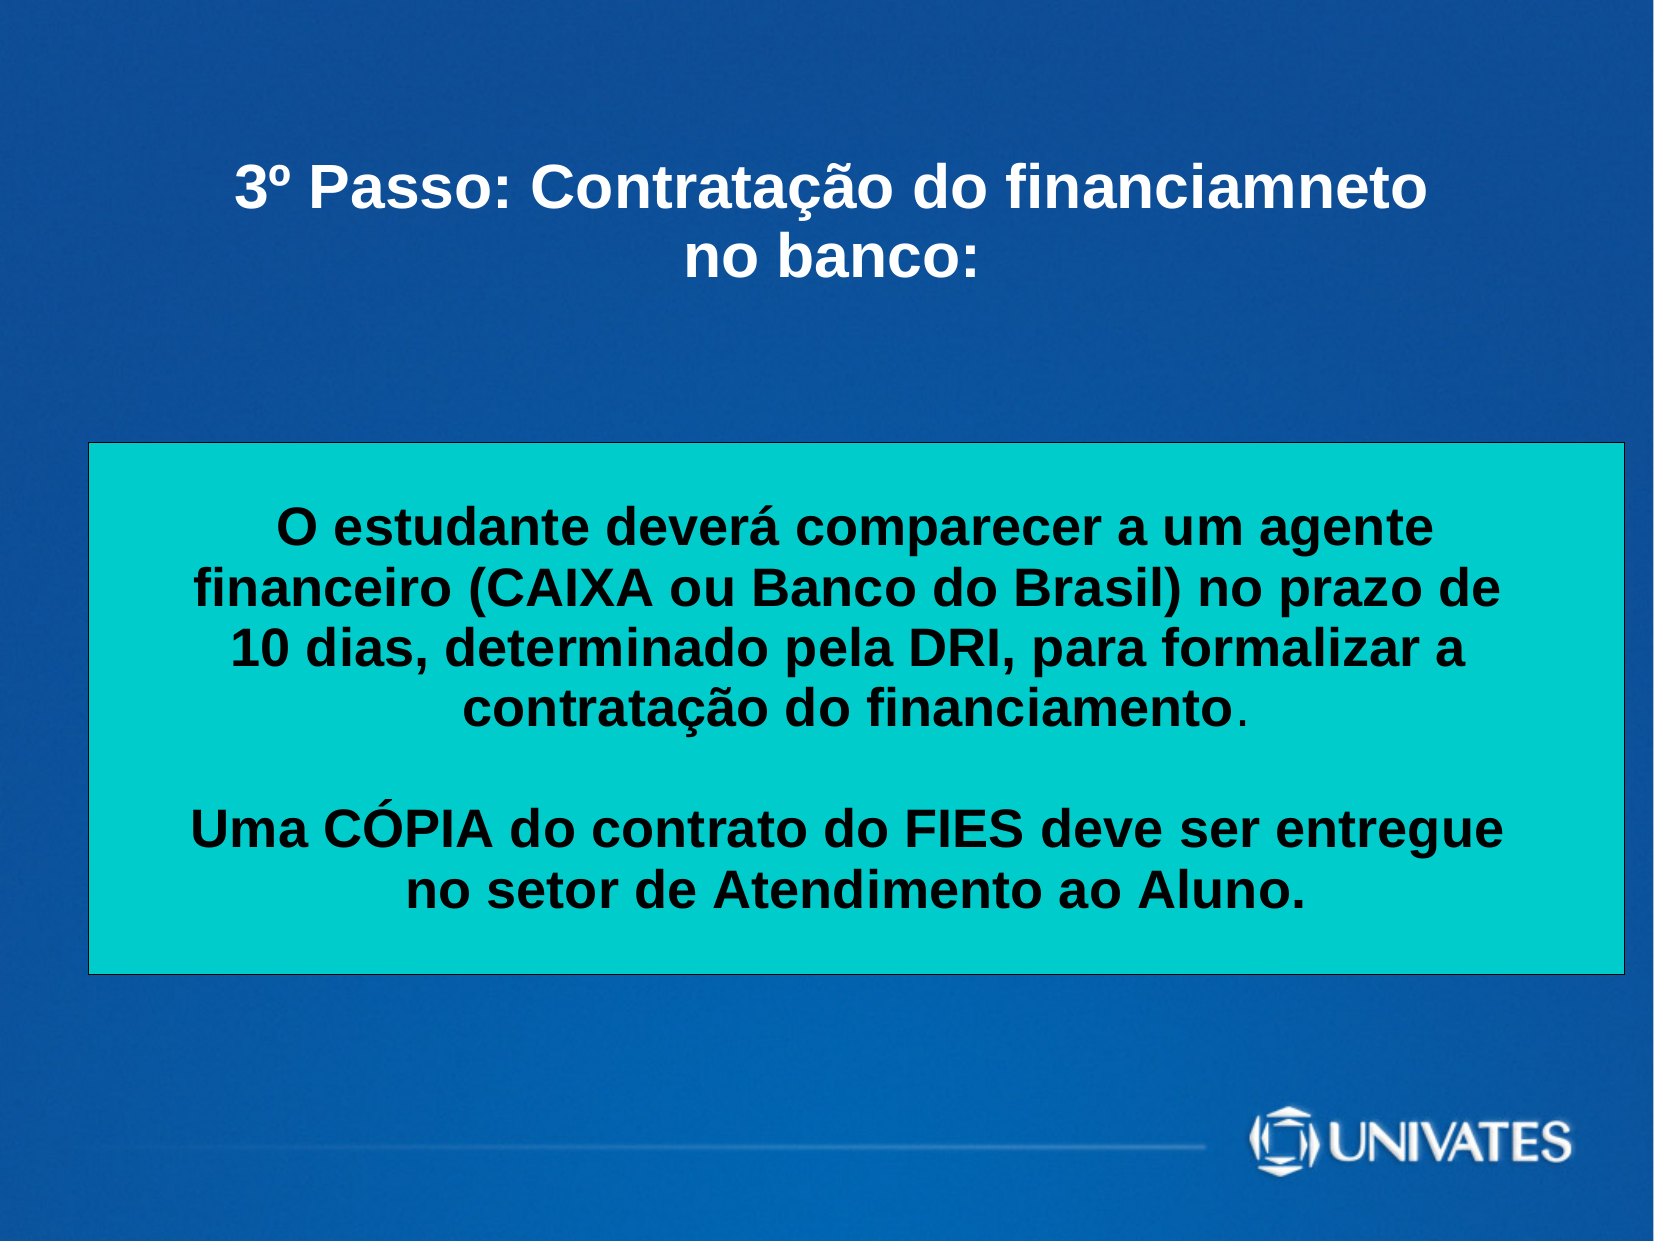

# 3º Passo: Contratação do financiamneto
no banco:
O estudante deverá comparecer a um agente
financeiro (CAIXA ou Banco do Brasil) no prazo de
10 dias, determinado pela DRI, para formalizar a
contratação do financiamento.
Uma CÓPIA do contrato do FIES deve ser entregue
no setor de Atendimento ao Aluno.